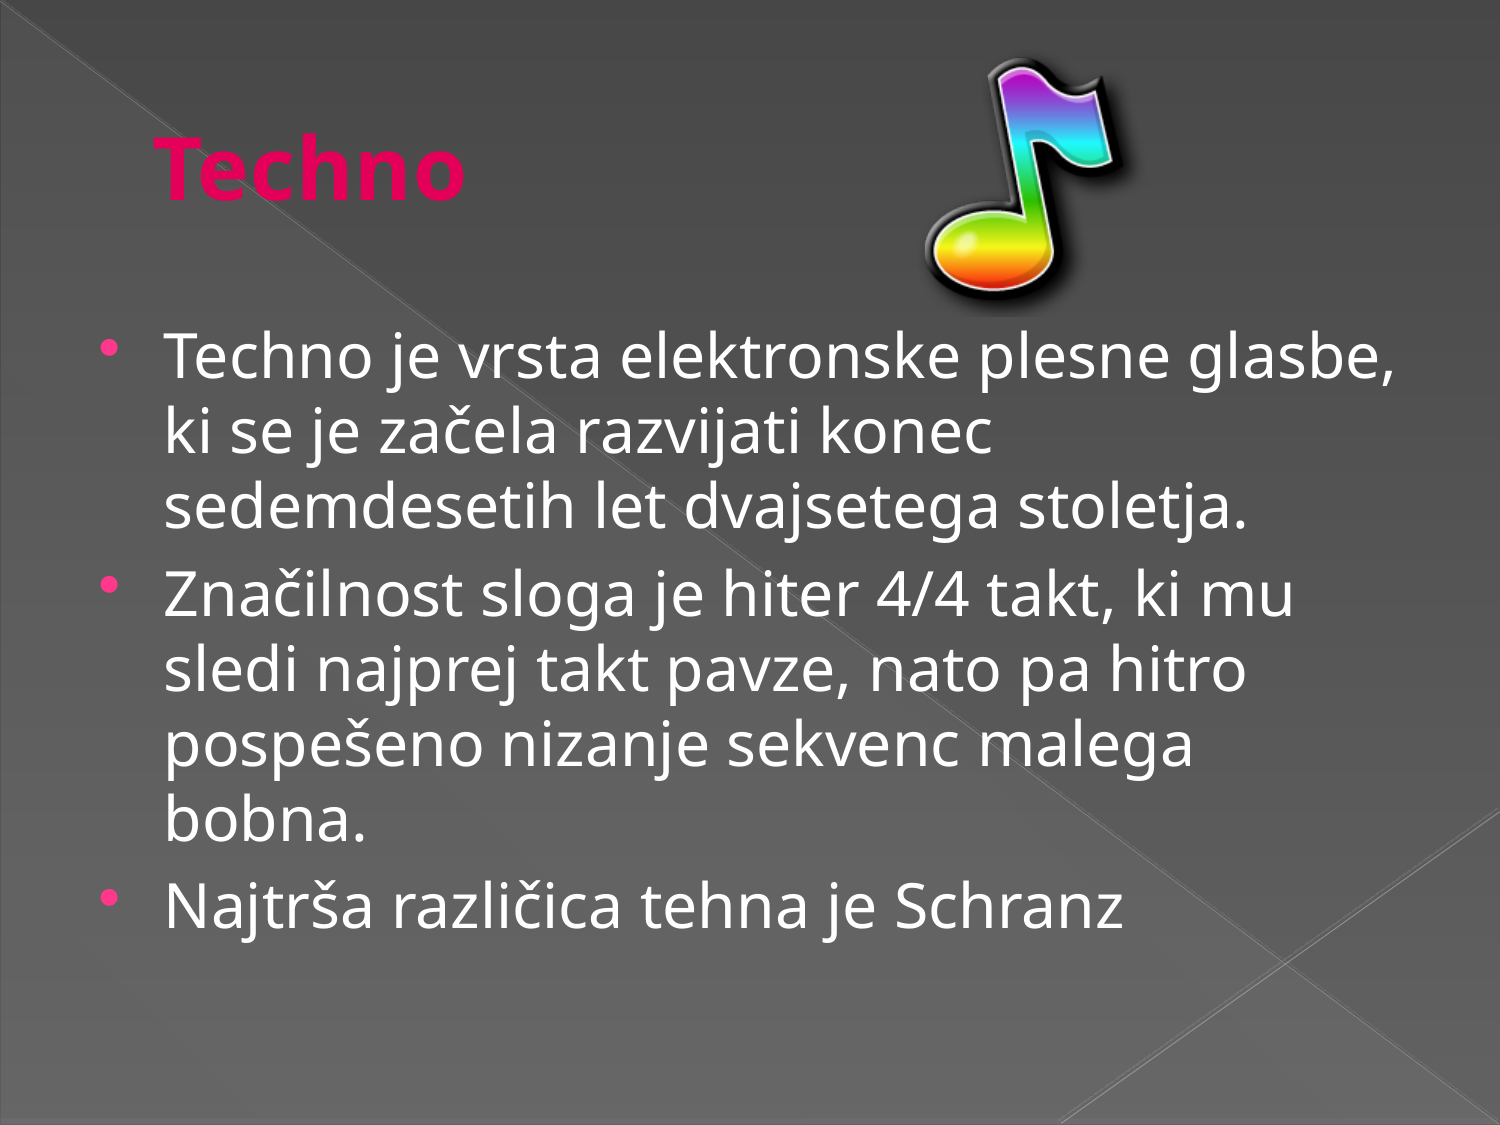

# Techno
Techno je vrsta elektronske plesne glasbe, ki se je začela razvijati konec sedemdesetih let dvajsetega stoletja.
Značilnost sloga je hiter 4/4 takt, ki mu sledi najprej takt pavze, nato pa hitro pospešeno nizanje sekvenc malega bobna.
Najtrša različica tehna je Schranz